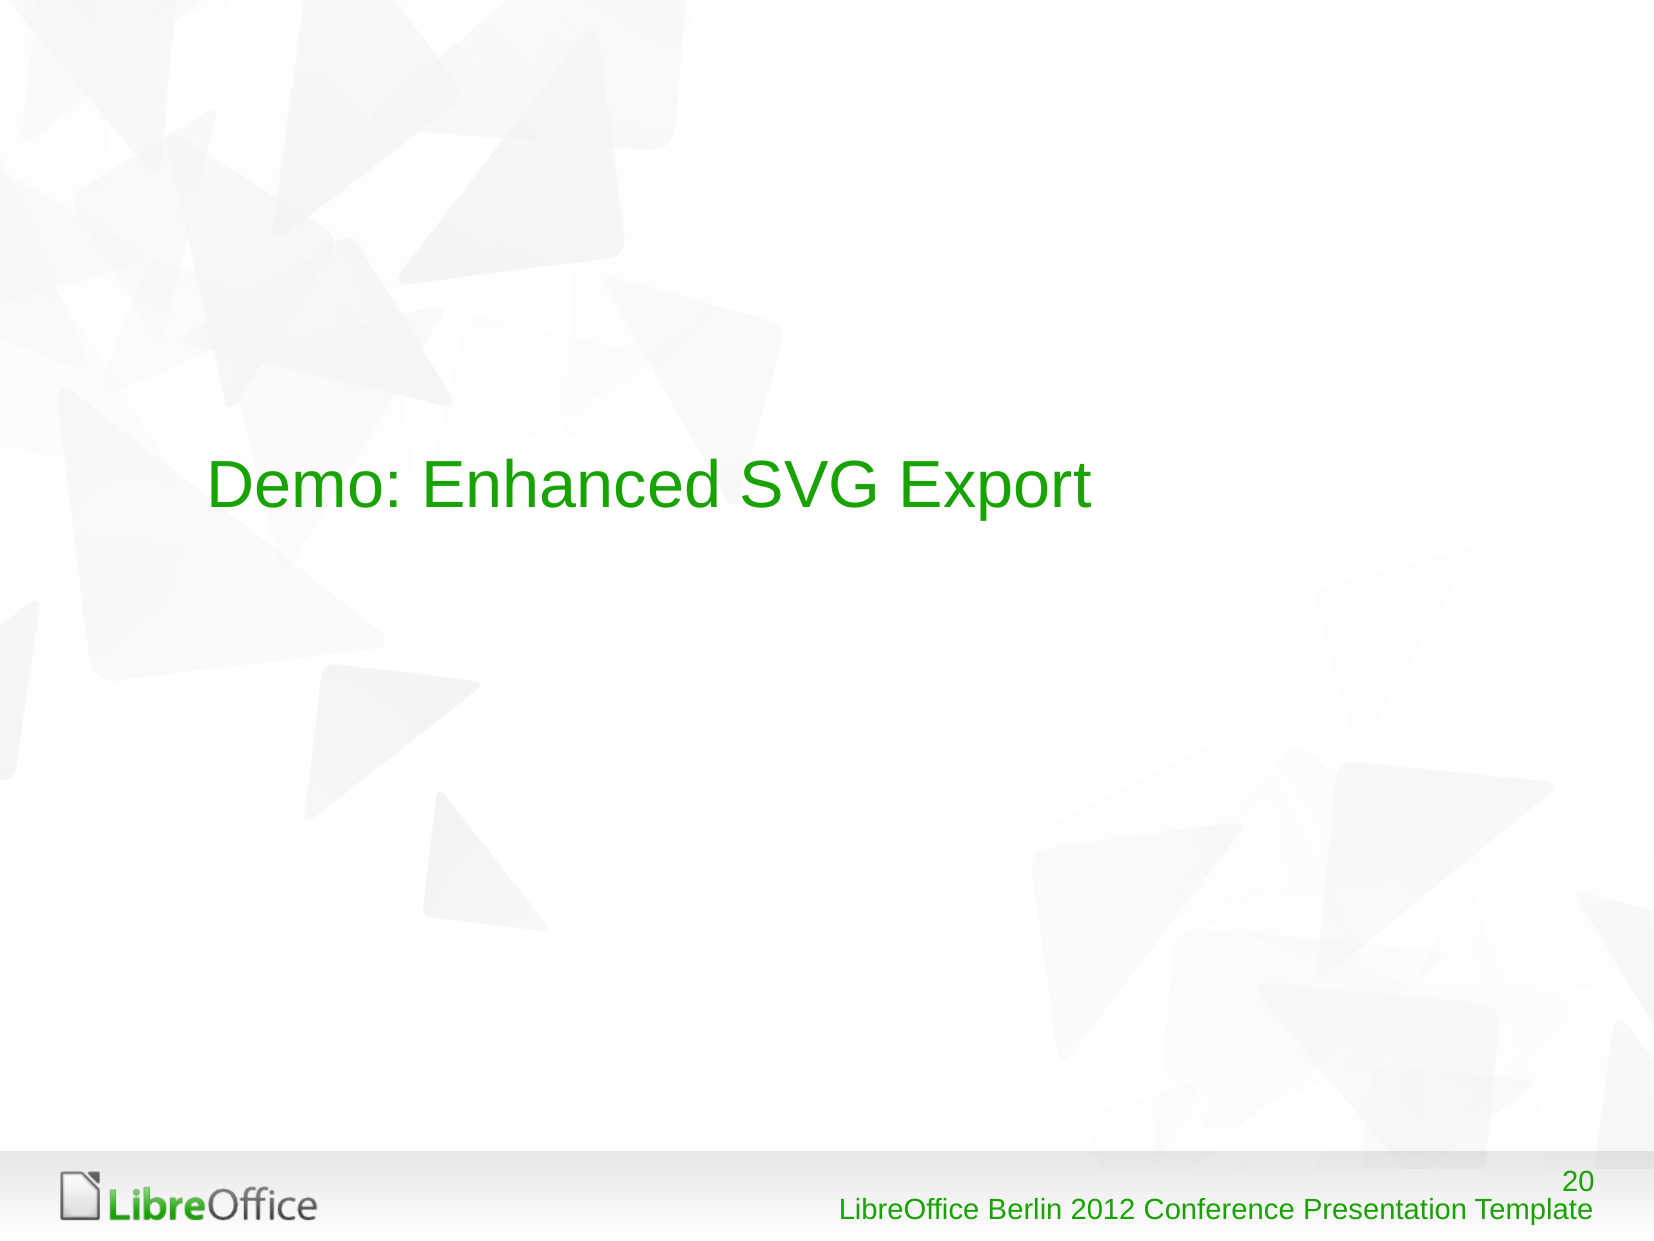

# Demo: Enhanced SVG Export
20
LibreOffice Berlin 2012 Conference Presentation Template